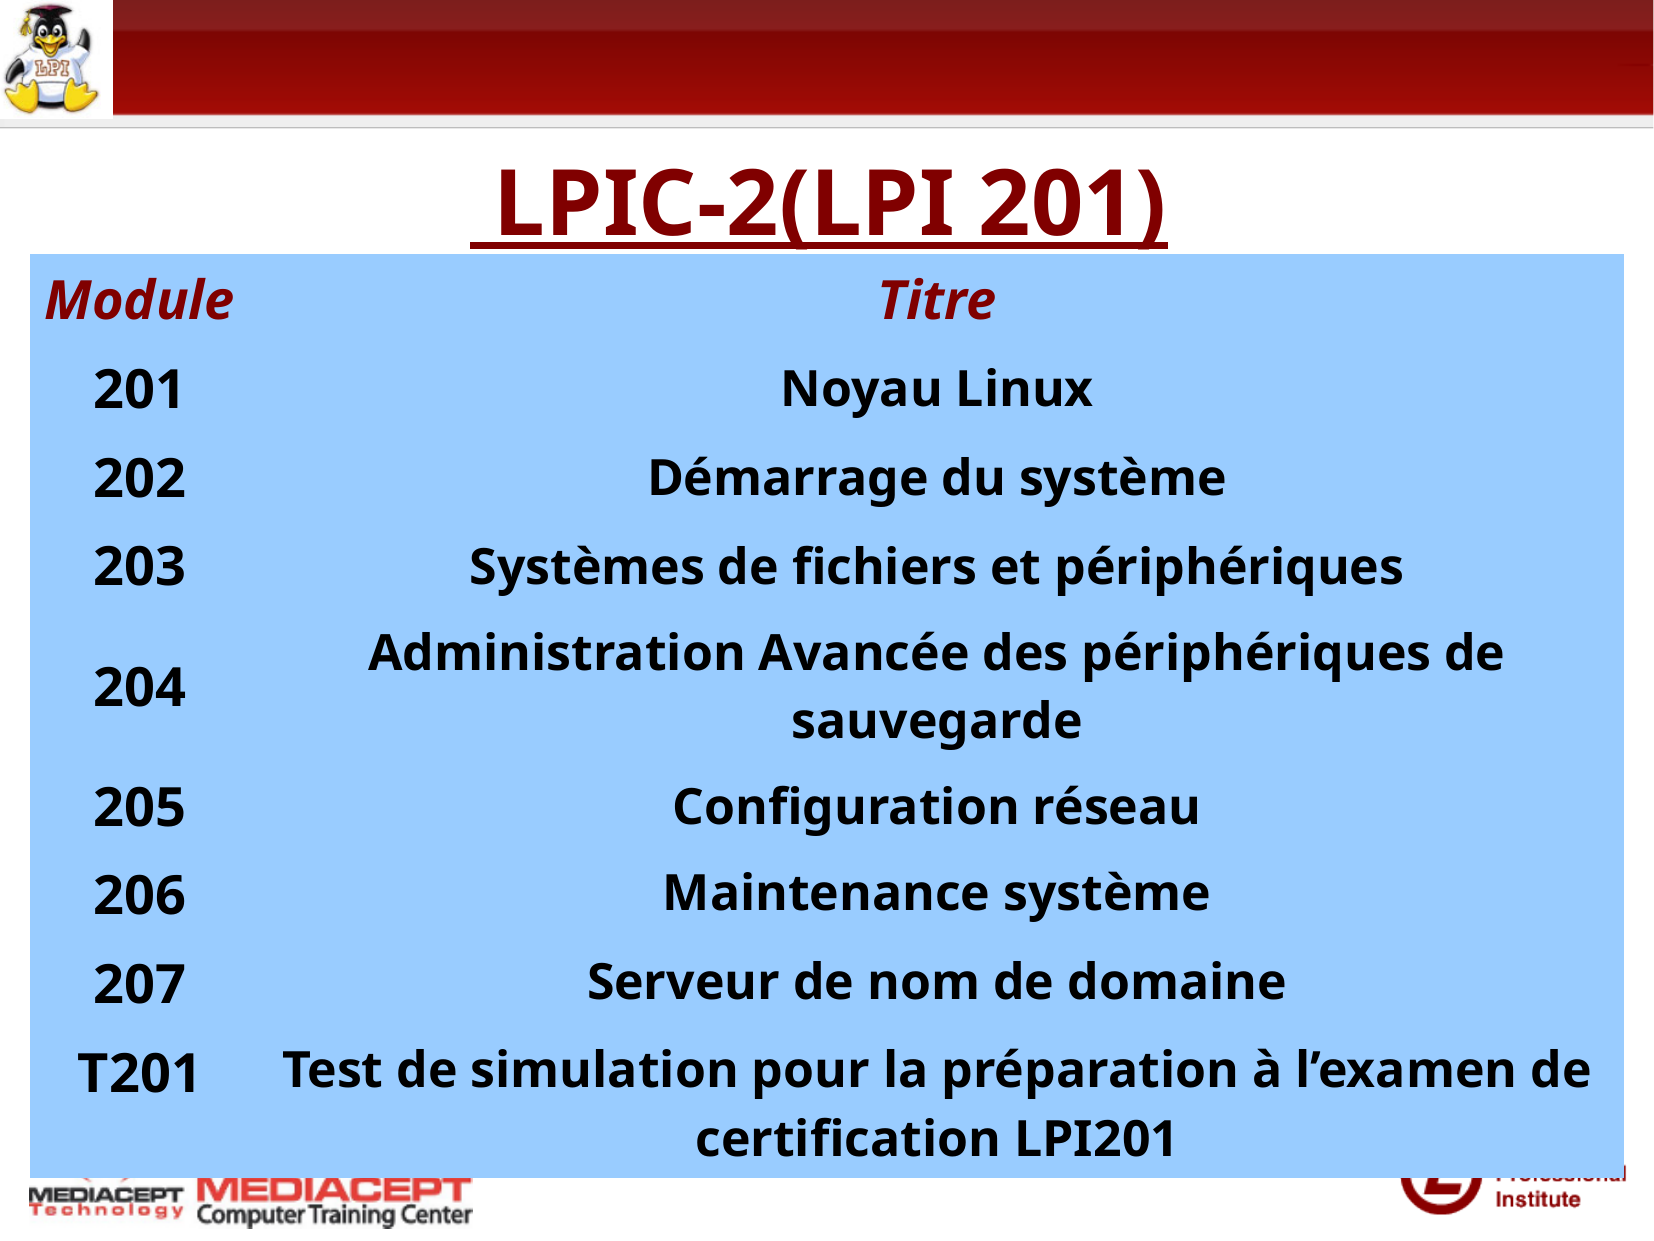

LPIC-2(LPI 201)
| Module | Titre |
| --- | --- |
| 201 | Noyau Linux |
| 202 | Démarrage du système |
| 203 | Systèmes de fichiers et périphériques |
| 204 | Administration Avancée des périphériques de sauvegarde |
| 205 | Configuration réseau |
| 206 | Maintenance système |
| 207 | Serveur de nom de domaine |
| T201 | Test de simulation pour la préparation à l’examen de certification LPI201 |